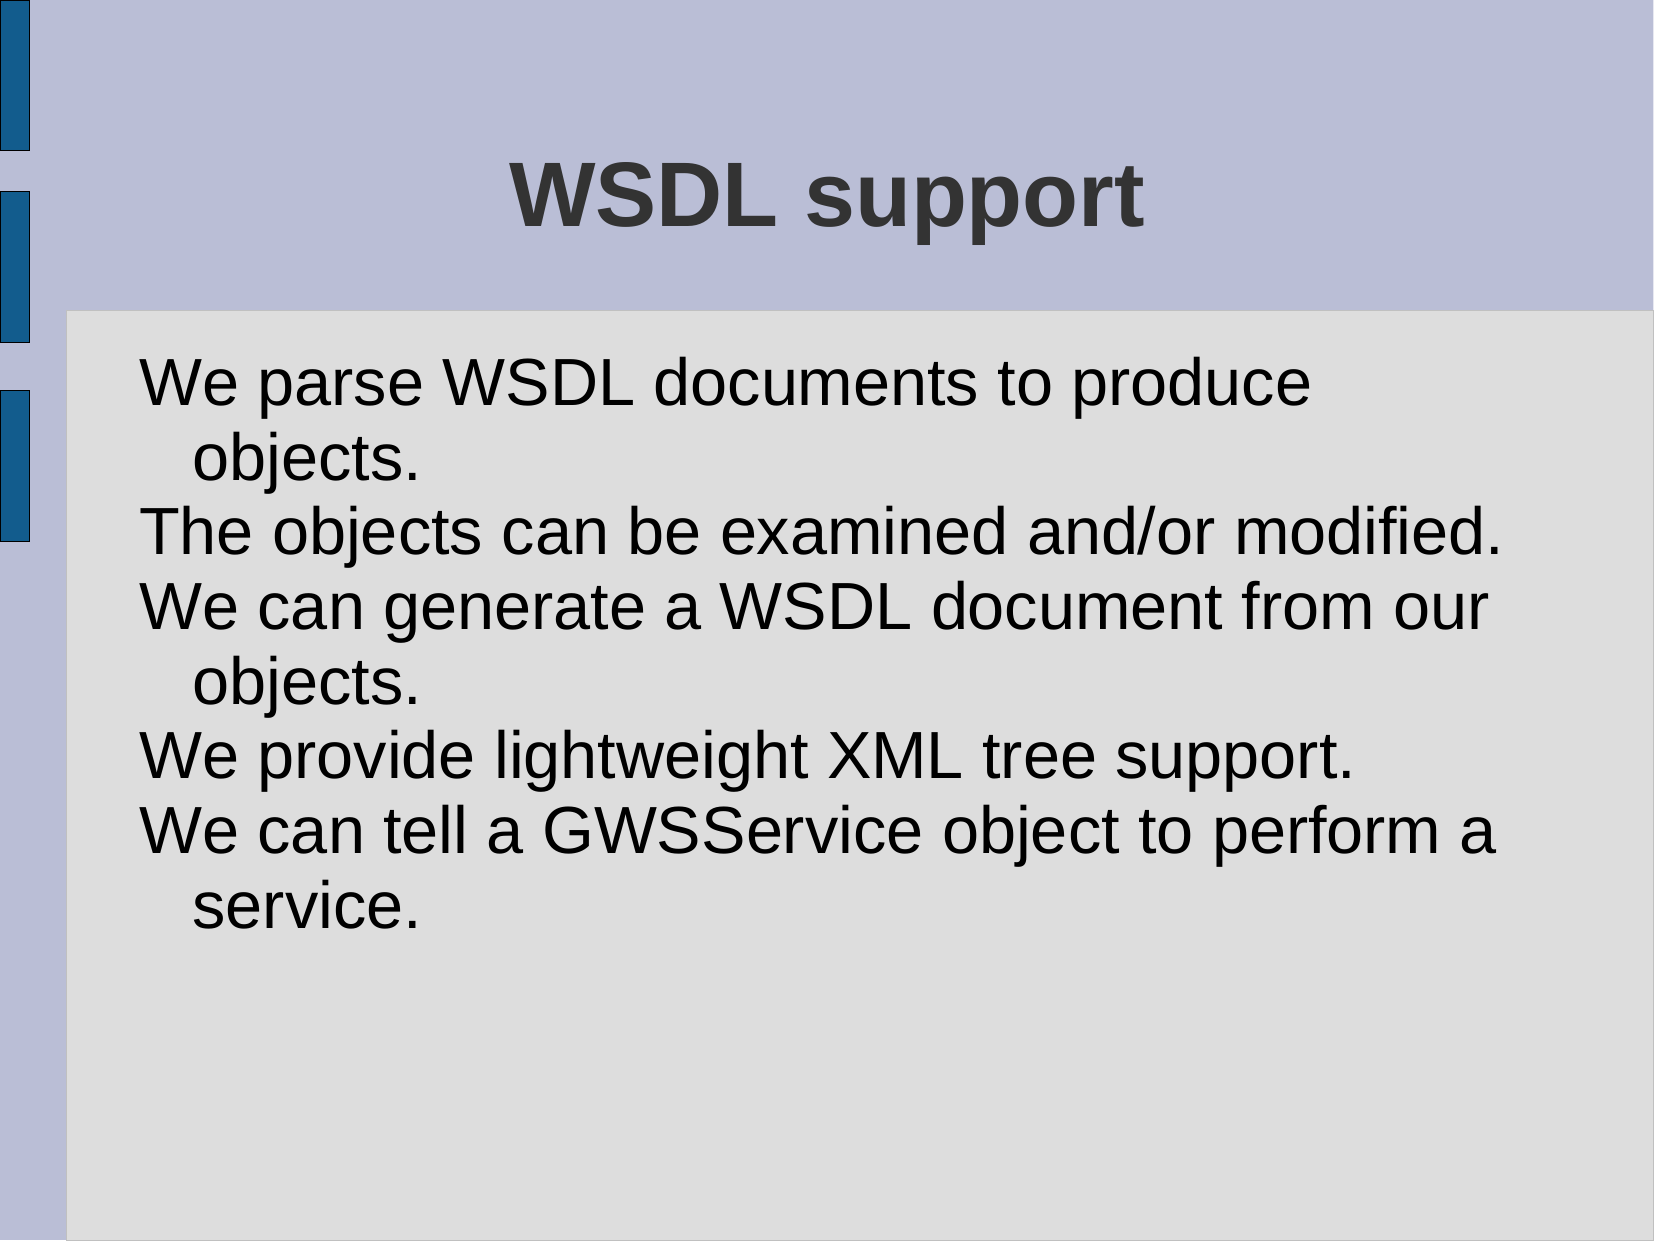

# WSDL support
We parse WSDL documents to produce objects.
The objects can be examined and/or modified.
We can generate a WSDL document from our objects.
We provide lightweight XML tree support.
We can tell a GWSService object to perform a service.